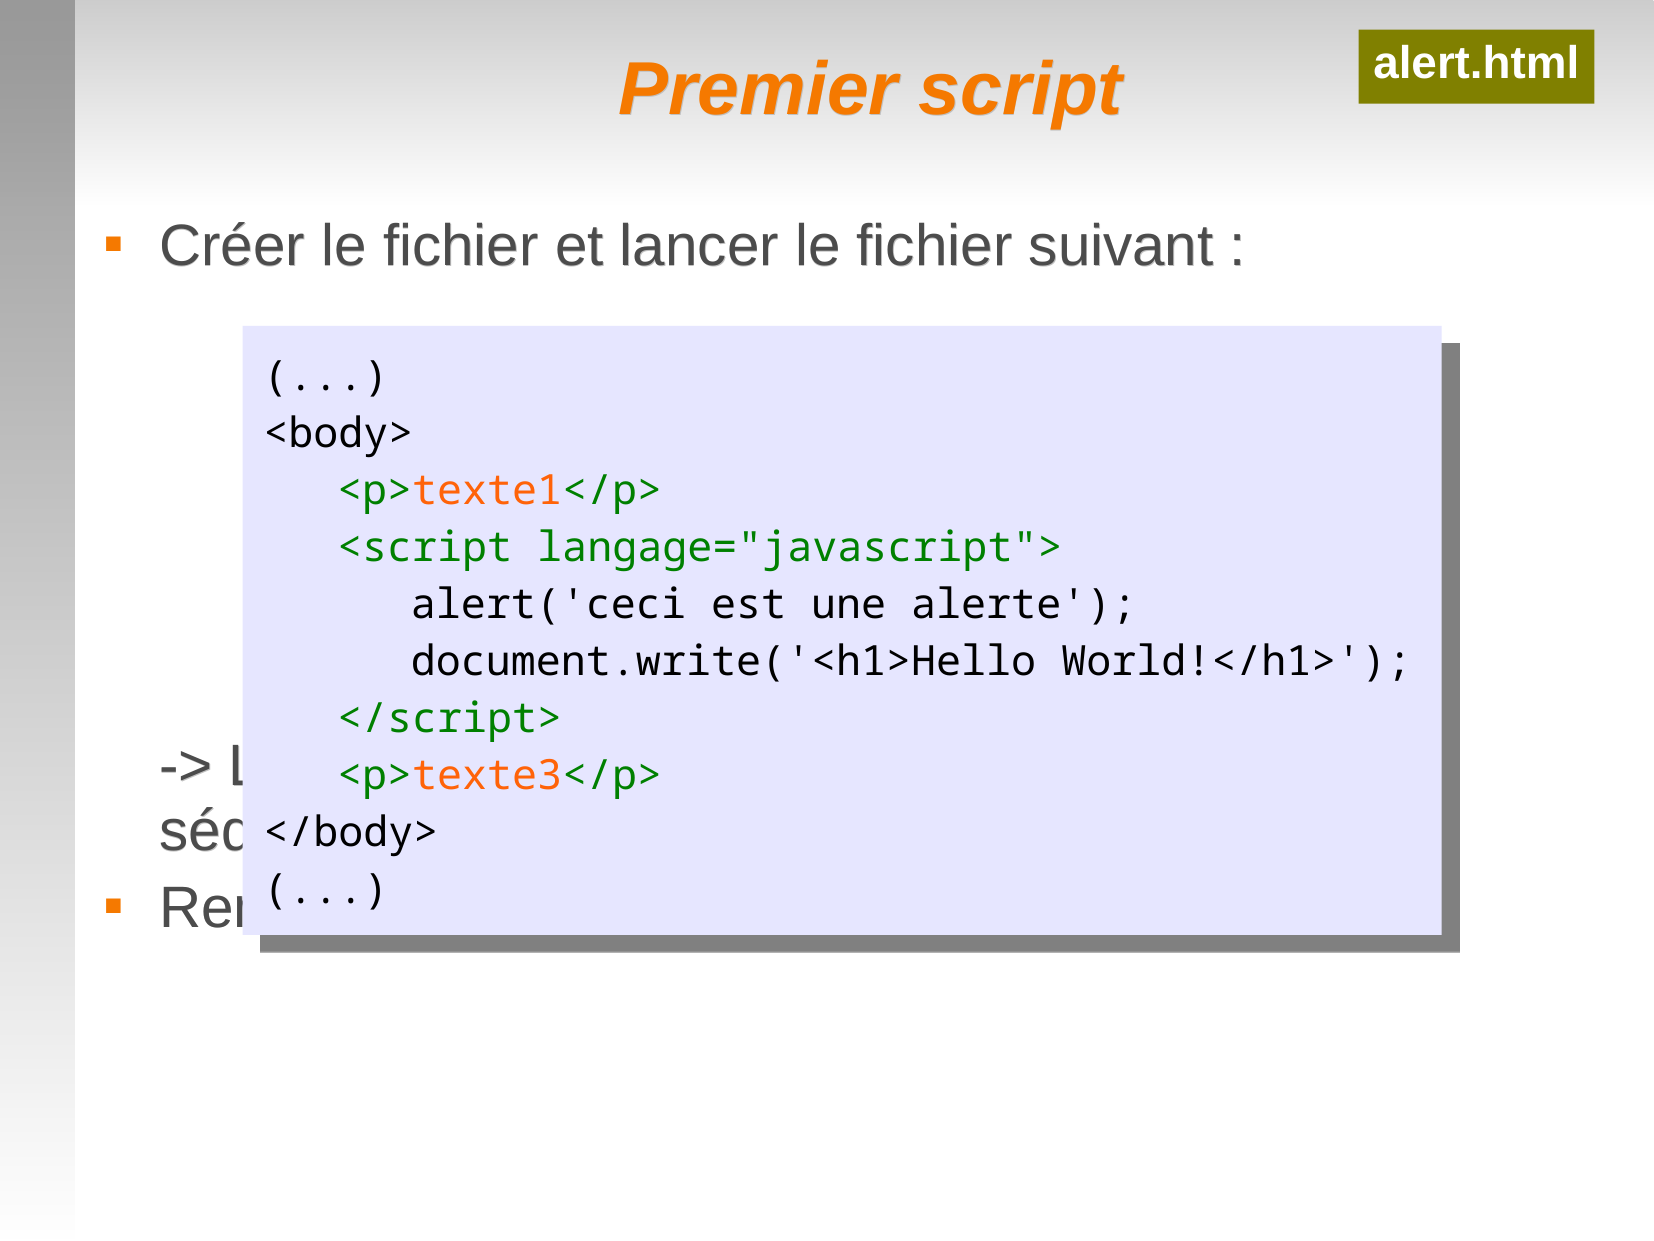

# Premier script
alert.html
Créer le fichier et lancer le fichier suivant :
-> La page HTML est parsée et les blocs exécutés séquentiellement
Remarques sur le code source
(...)
<body>
	<p>texte1</p>
	<script langage="javascript">
		alert('ceci est une alerte');
		document.write('<h1>Hello World!</h1>');
	</script>
	<p>texte3</p>
</body>
(...)